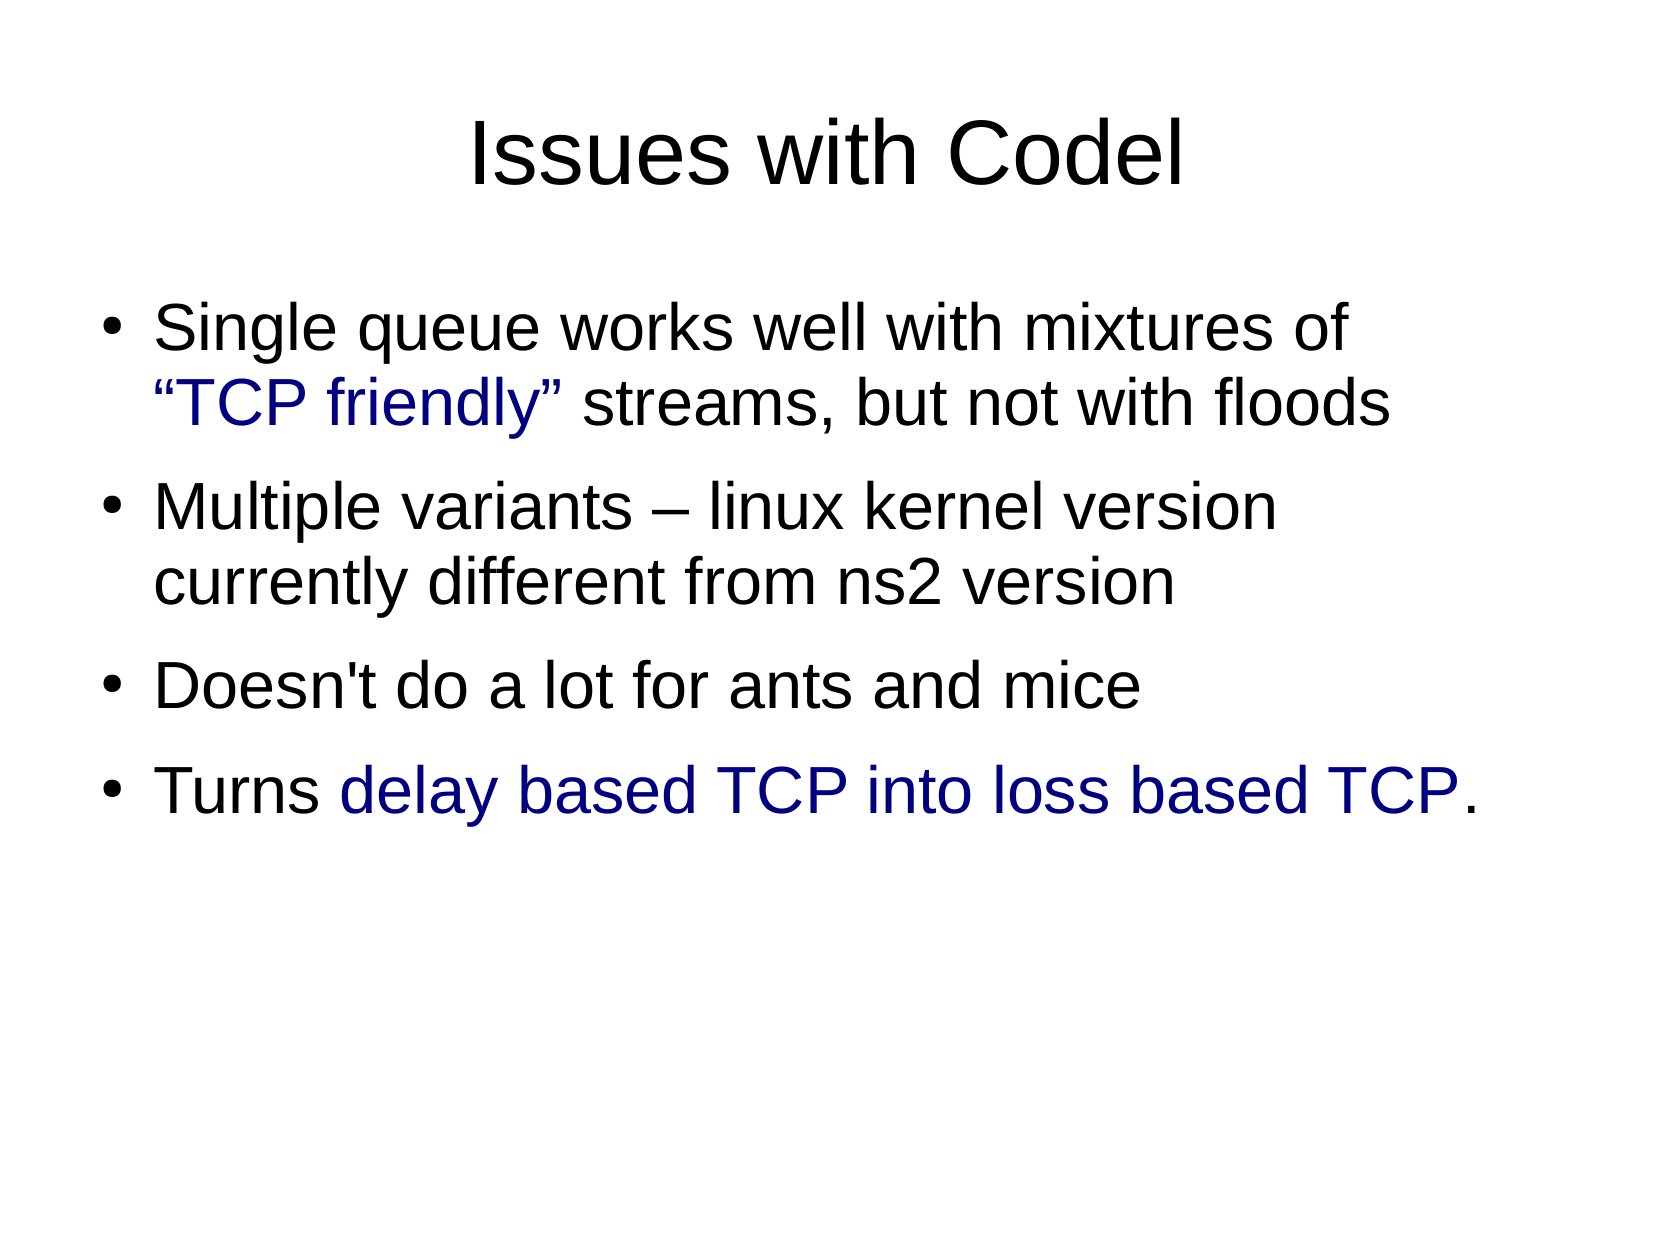

# Issues with Codel
Single queue works well with mixtures of “TCP friendly” streams, but not with floods
Multiple variants – linux kernel version currently different from ns2 version
Doesn't do a lot for ants and mice
Turns delay based TCP into loss based TCP.